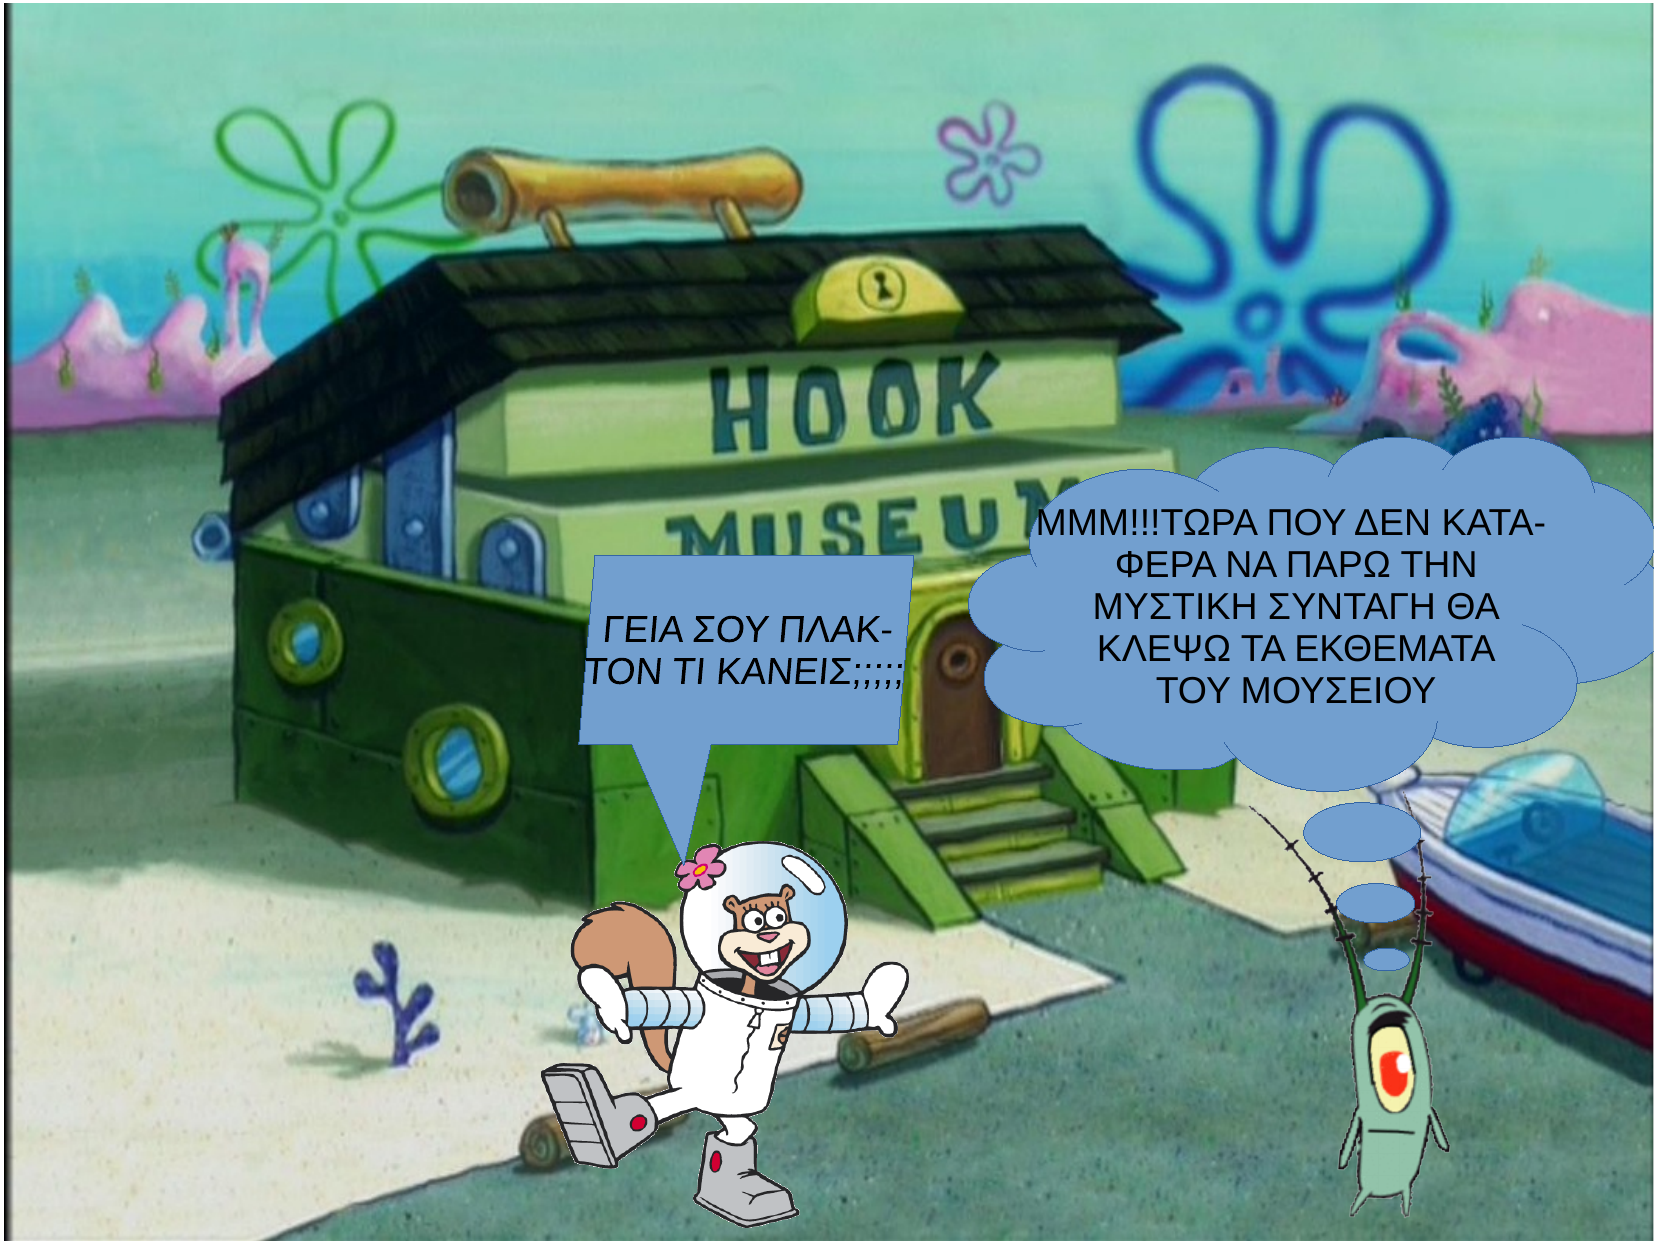

ΜΜΜ!!!ΤΩΡΑ ΠΟΥ ΔΕΝ ΚΑΤΑ-
ΦΕΡΑ ΝΑ ΠΑΡΩ ΤΗΝ
ΜΥΣΤΙΚΗ ΣΥΝΤΑΓΗ ΘΑ
ΚΛΕΨΩ ΤΑ ΕΚΘΕΜΑΤΑ
ΤΟΥ ΜΟΥΣΕΙΟΥ
ΓΕΙΑ ΣΟΥ ΠΛΑΚ-
ΤΟΝ ΤΙ ΚΑΝΕΙΣ;;;;;